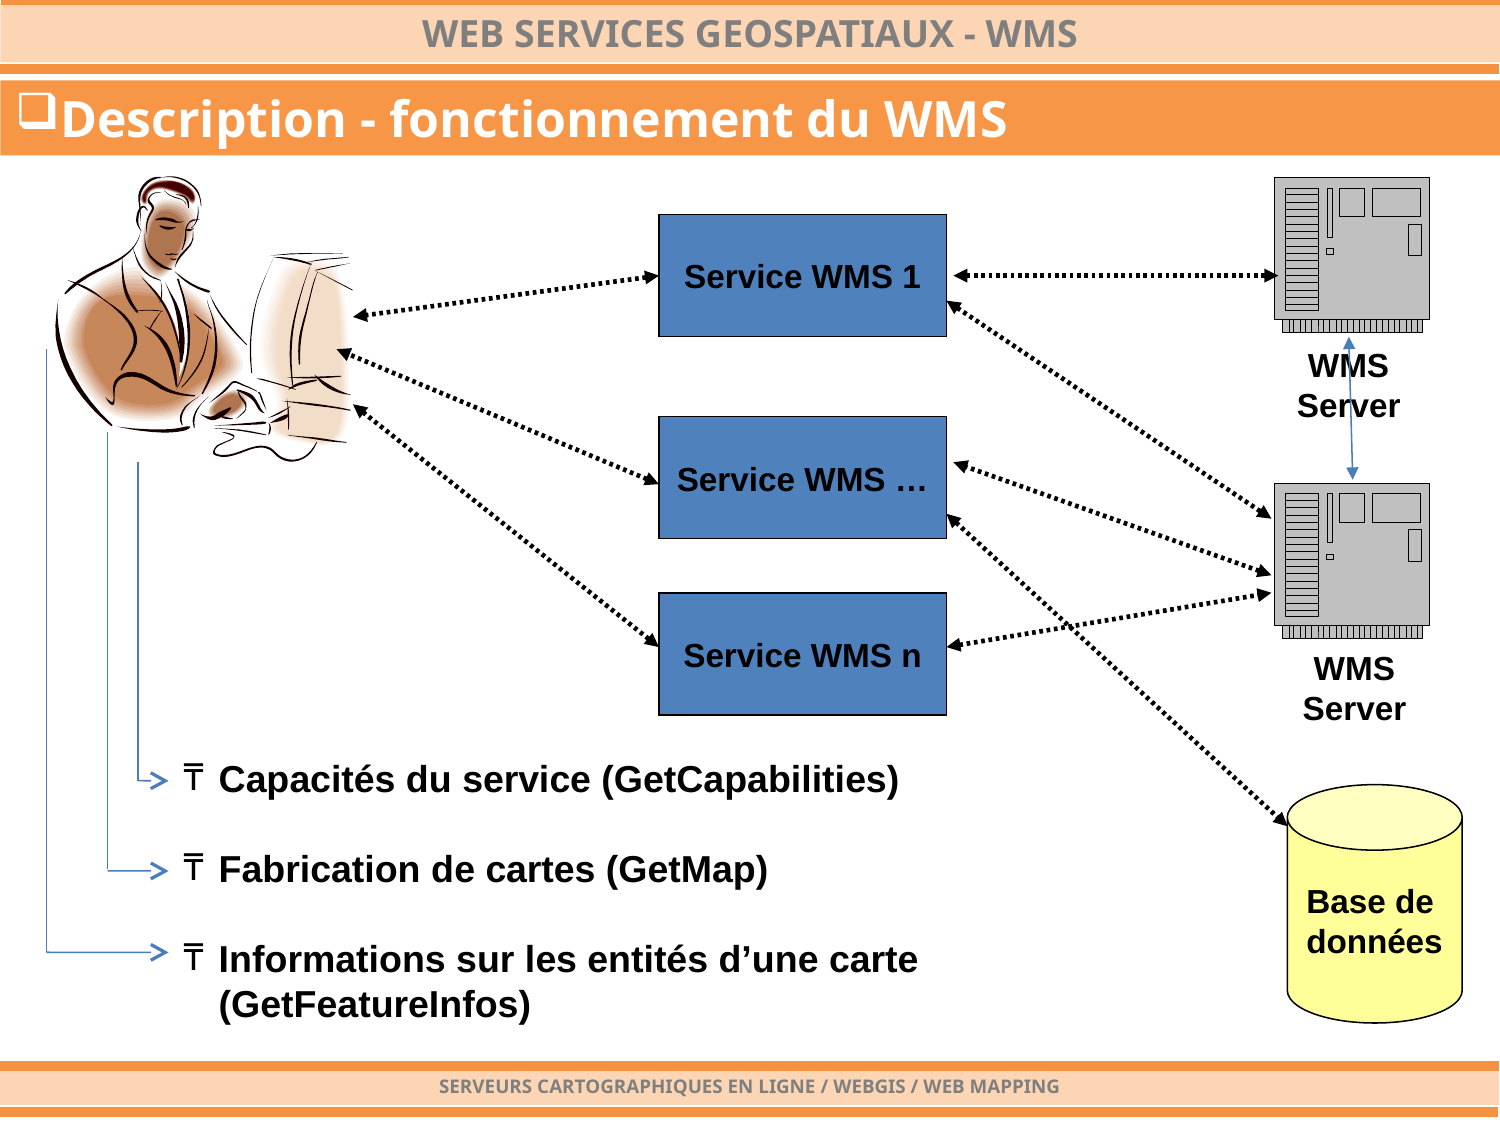

WEB SERVICES GEOSPATIAUX - WMS
Description - fonctionnement du WMS
Service WMS 1
WMS
Server
Service WMS …
Service WMS n
WMS
Server
Capacités du service (GetCapabilities)
Fabrication de cartes (GetMap)
Informations sur les entités d’une carte (GetFeatureInfos)
Base de
données
SERVEURS CARTOGRAPHIQUES EN LIGNE / WEBGIS / WEB MAPPING